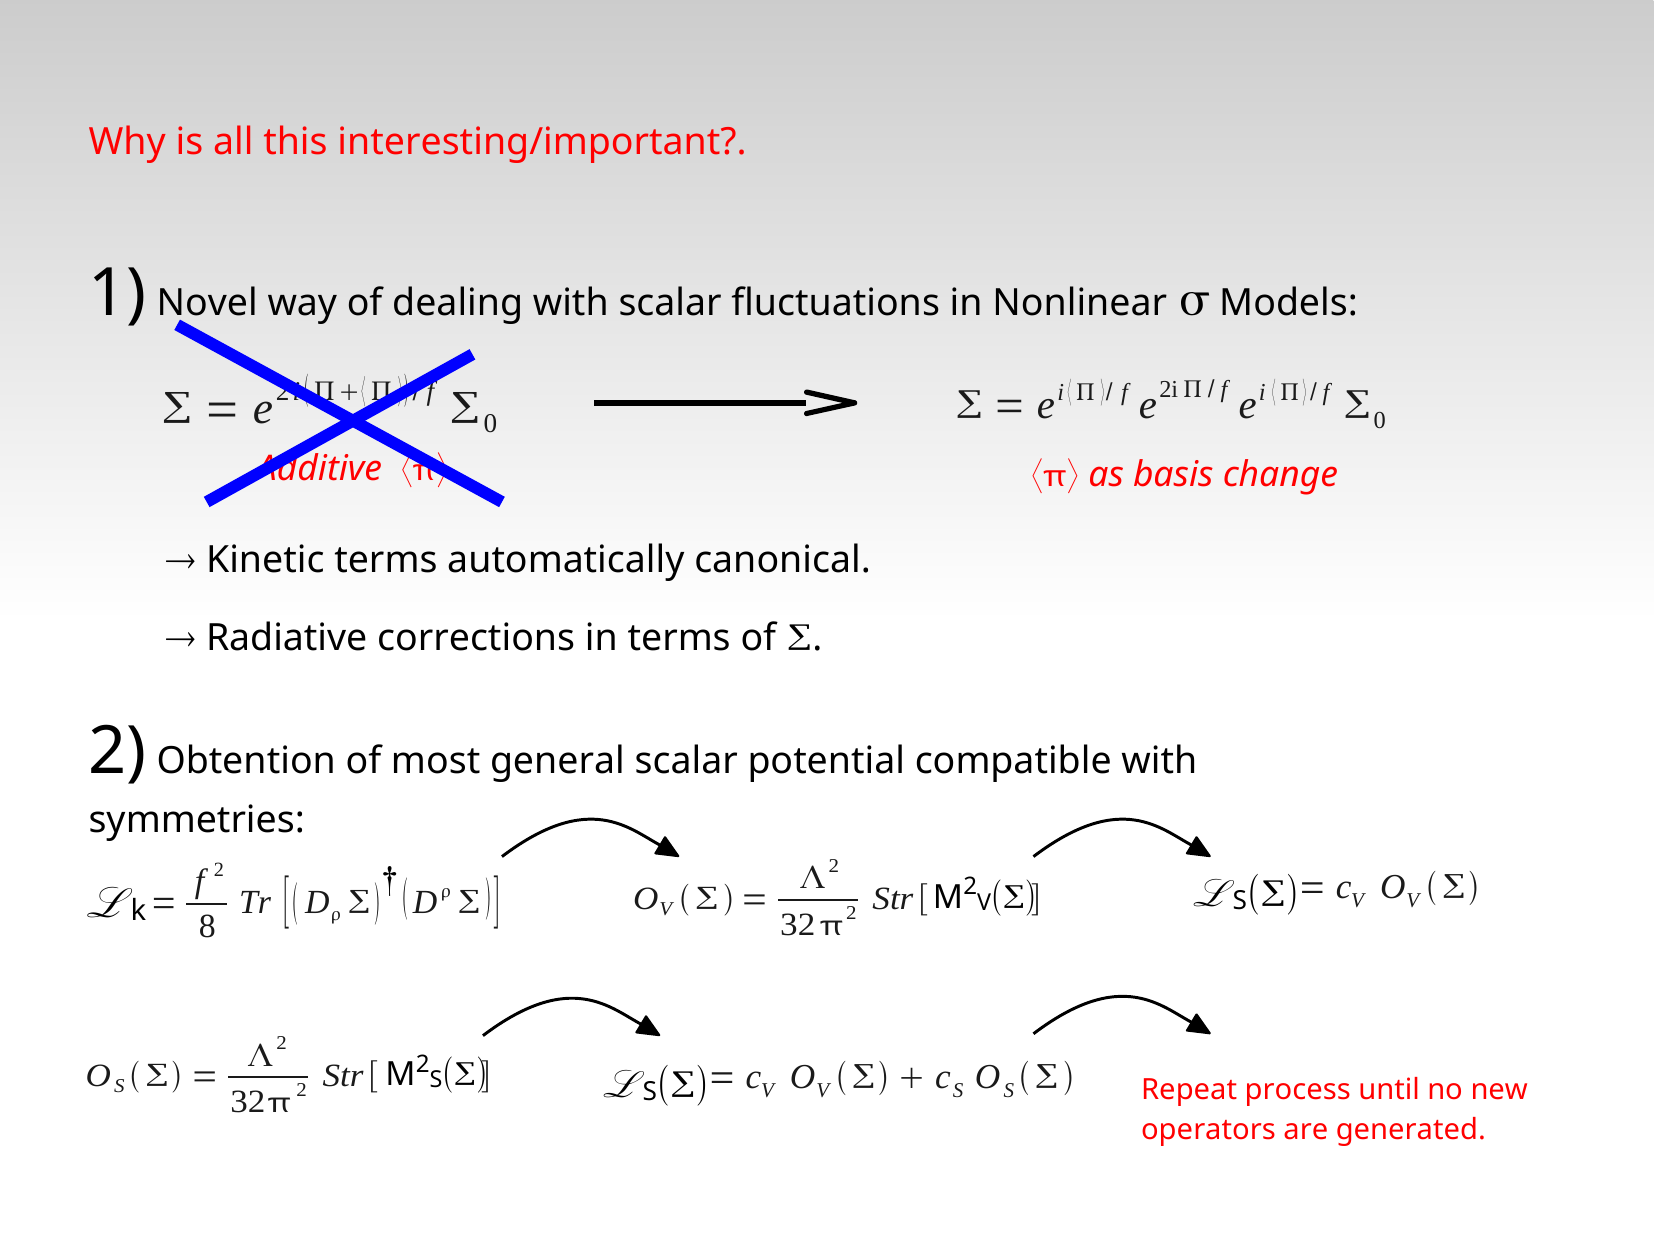

Why is all this interesting/important?.
1) Novel way of dealing with scalar fluctuations in Nonlinear  Models:
Additive 〈〉
〈〉 as basis change
  Kinetic terms automatically canonical.
  Radiative corrections in terms of .
2) Obtention of most general scalar potential compatible with symmetries:
†
ℒk
 M2V()
 ℒS()
 M2S()
 ℒS()
Repeat process until no new operators are generated.